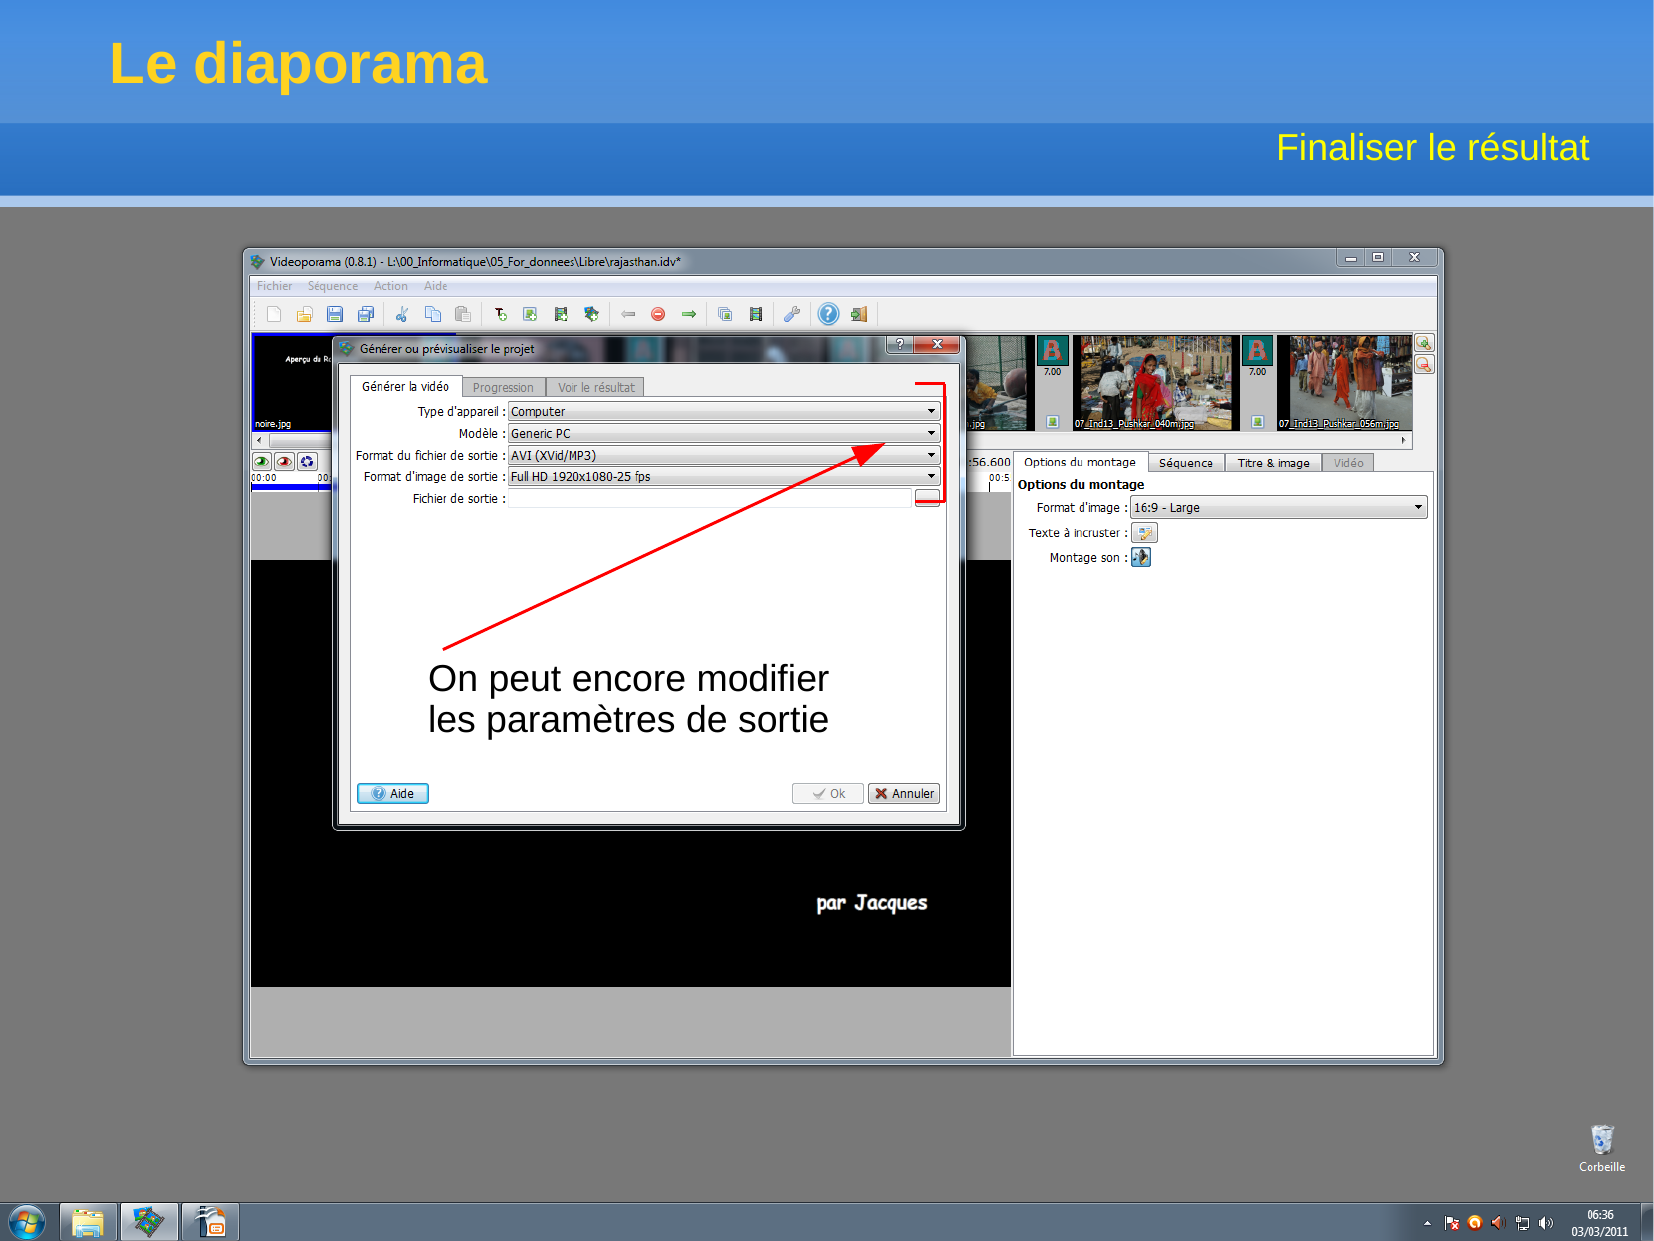

Le diaporama
 Finaliser le résultat
#
On peut encore modifier
les paramètres de sortie